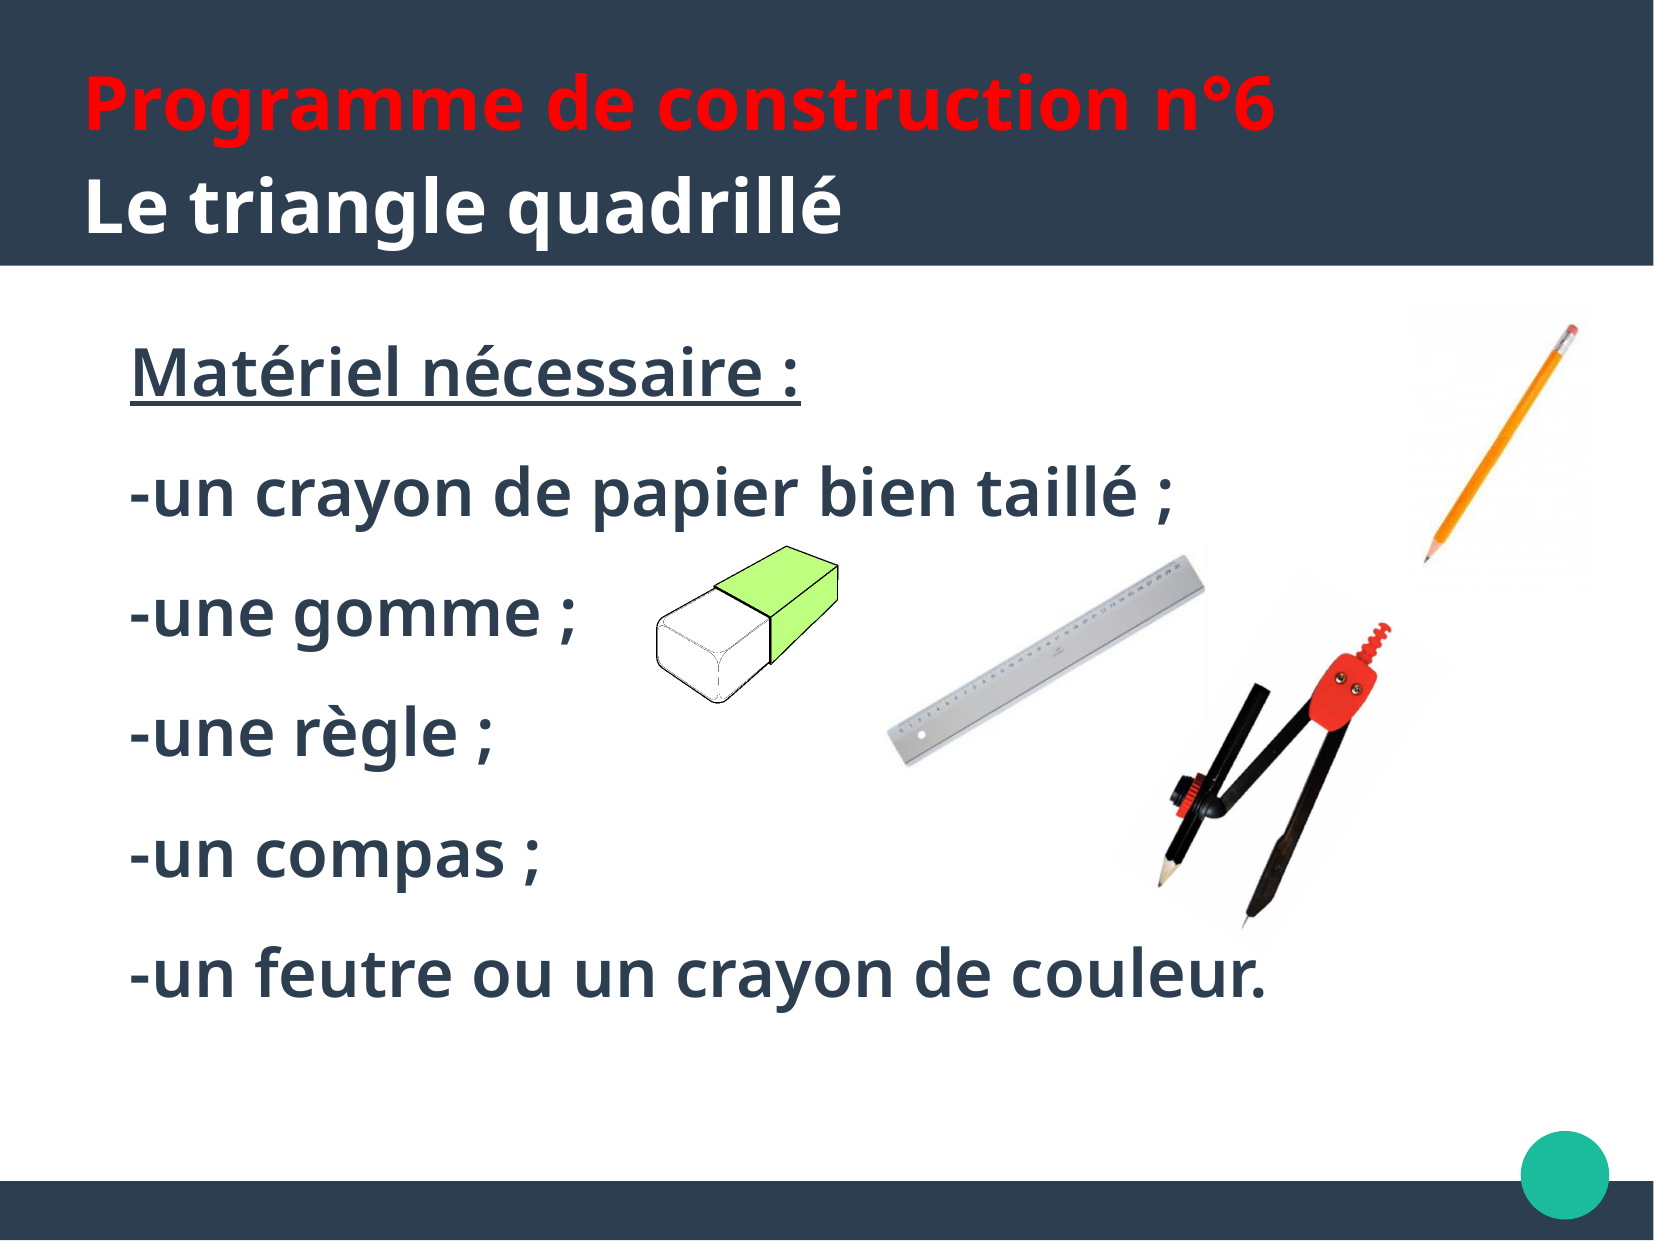

Programme de construction n°6
Le triangle quadrillé
# Matériel nécessaire :
-un crayon de papier bien taillé ;
-une gomme ;
-une règle ;
-un compas ;
-un feutre ou un crayon de couleur.